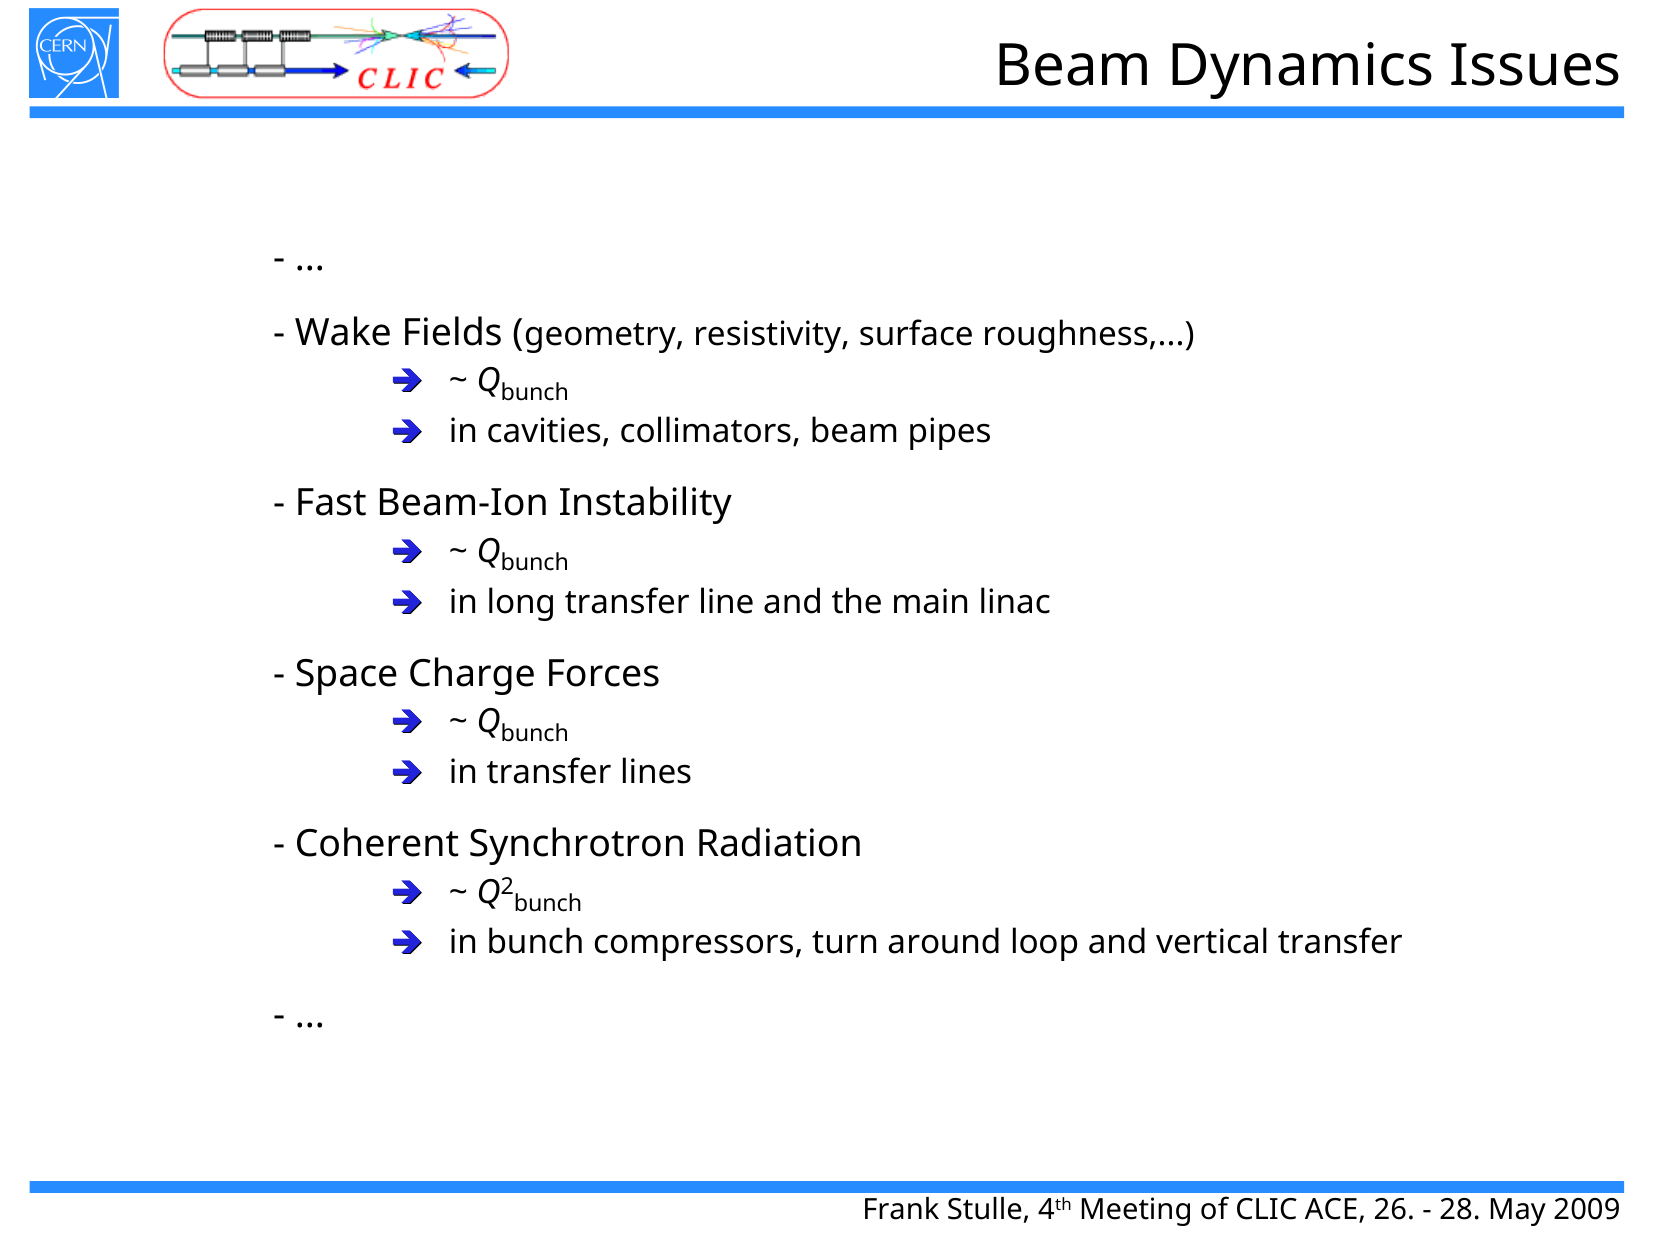

# Beam Dynamics Issues
- ...
- Wake Fields (geometry, resistivity, surface roughness,...)
		~ Qbunch
		in cavities, collimators, beam pipes
- Fast Beam-Ion Instability
		~ Qbunch
		in long transfer line and the main linac
- Space Charge Forces
		~ Qbunch
		in transfer lines
- Coherent Synchrotron Radiation
		~ Q2bunch
		in bunch compressors, turn around loop and vertical transfer
- ...